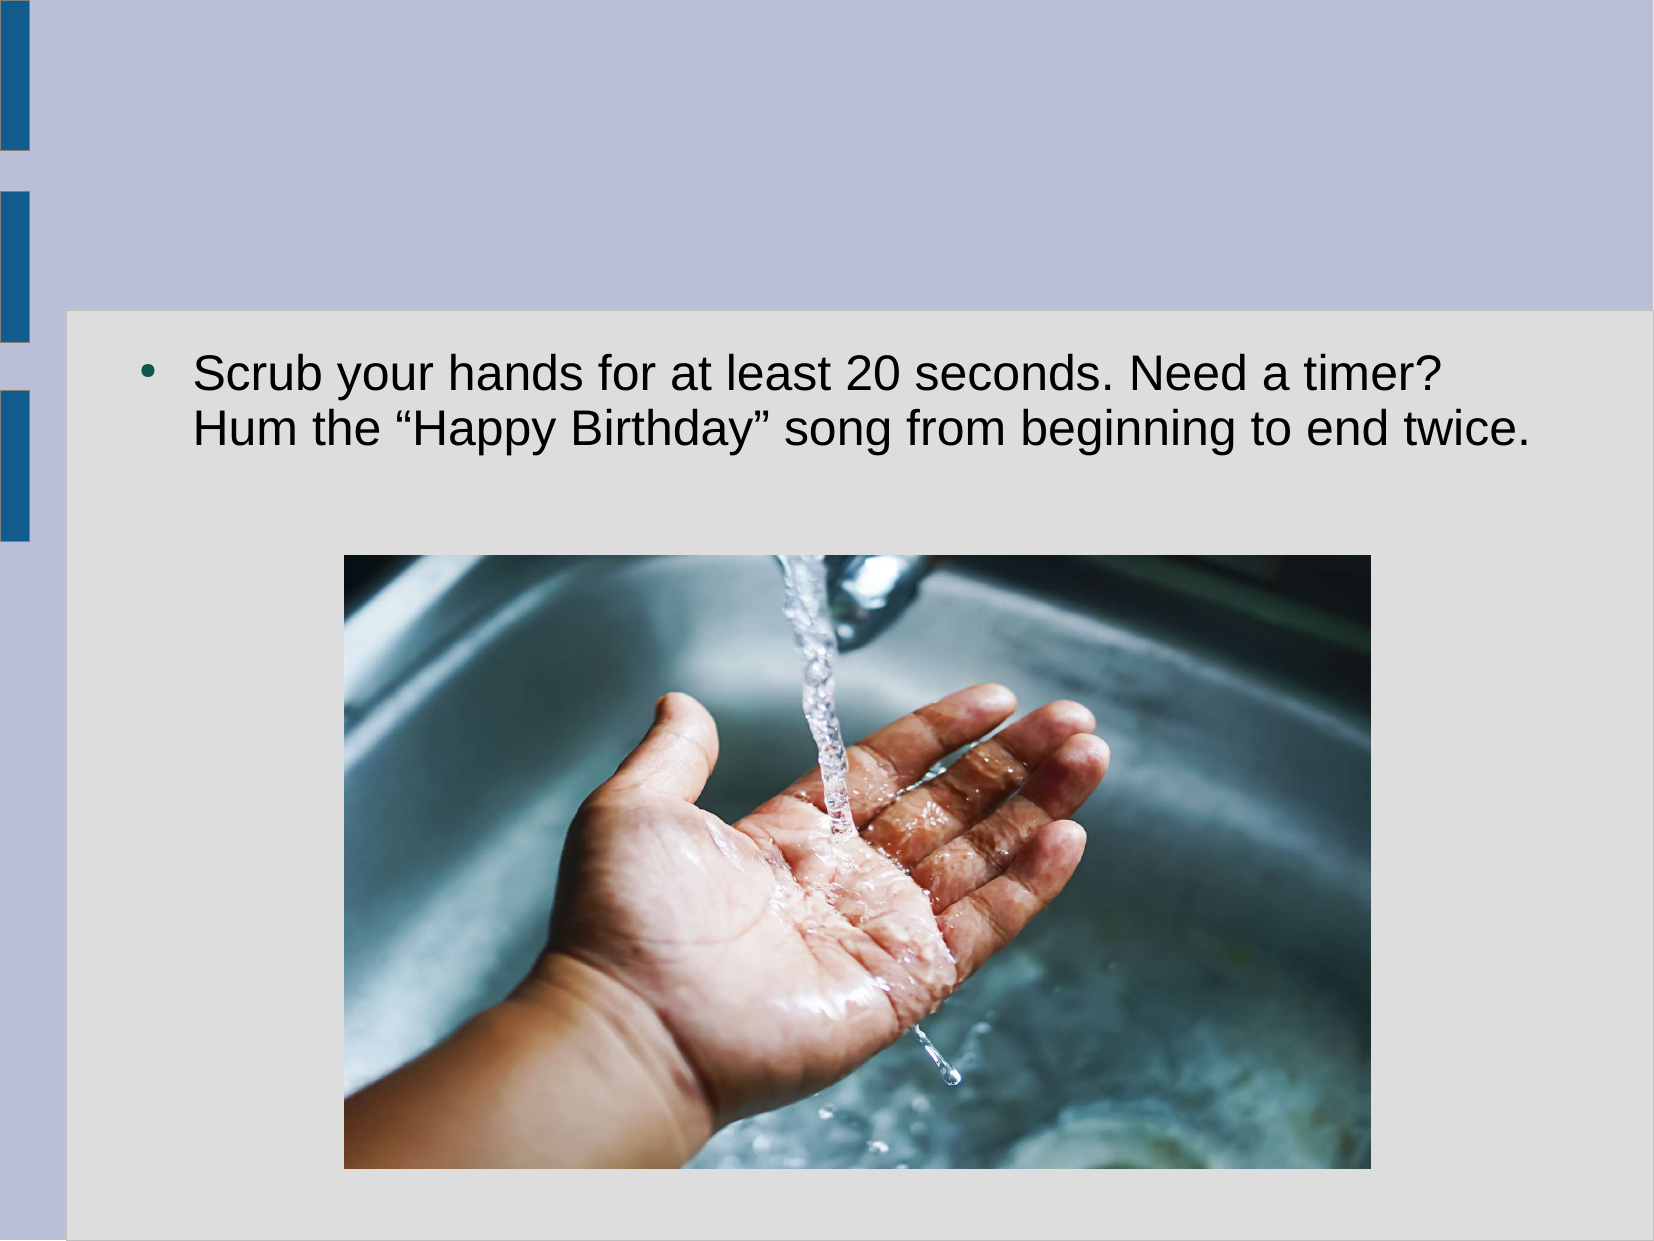

#
Scrub your hands for at least 20 seconds. Need a timer? Hum the “Happy Birthday” song from beginning to end twice.